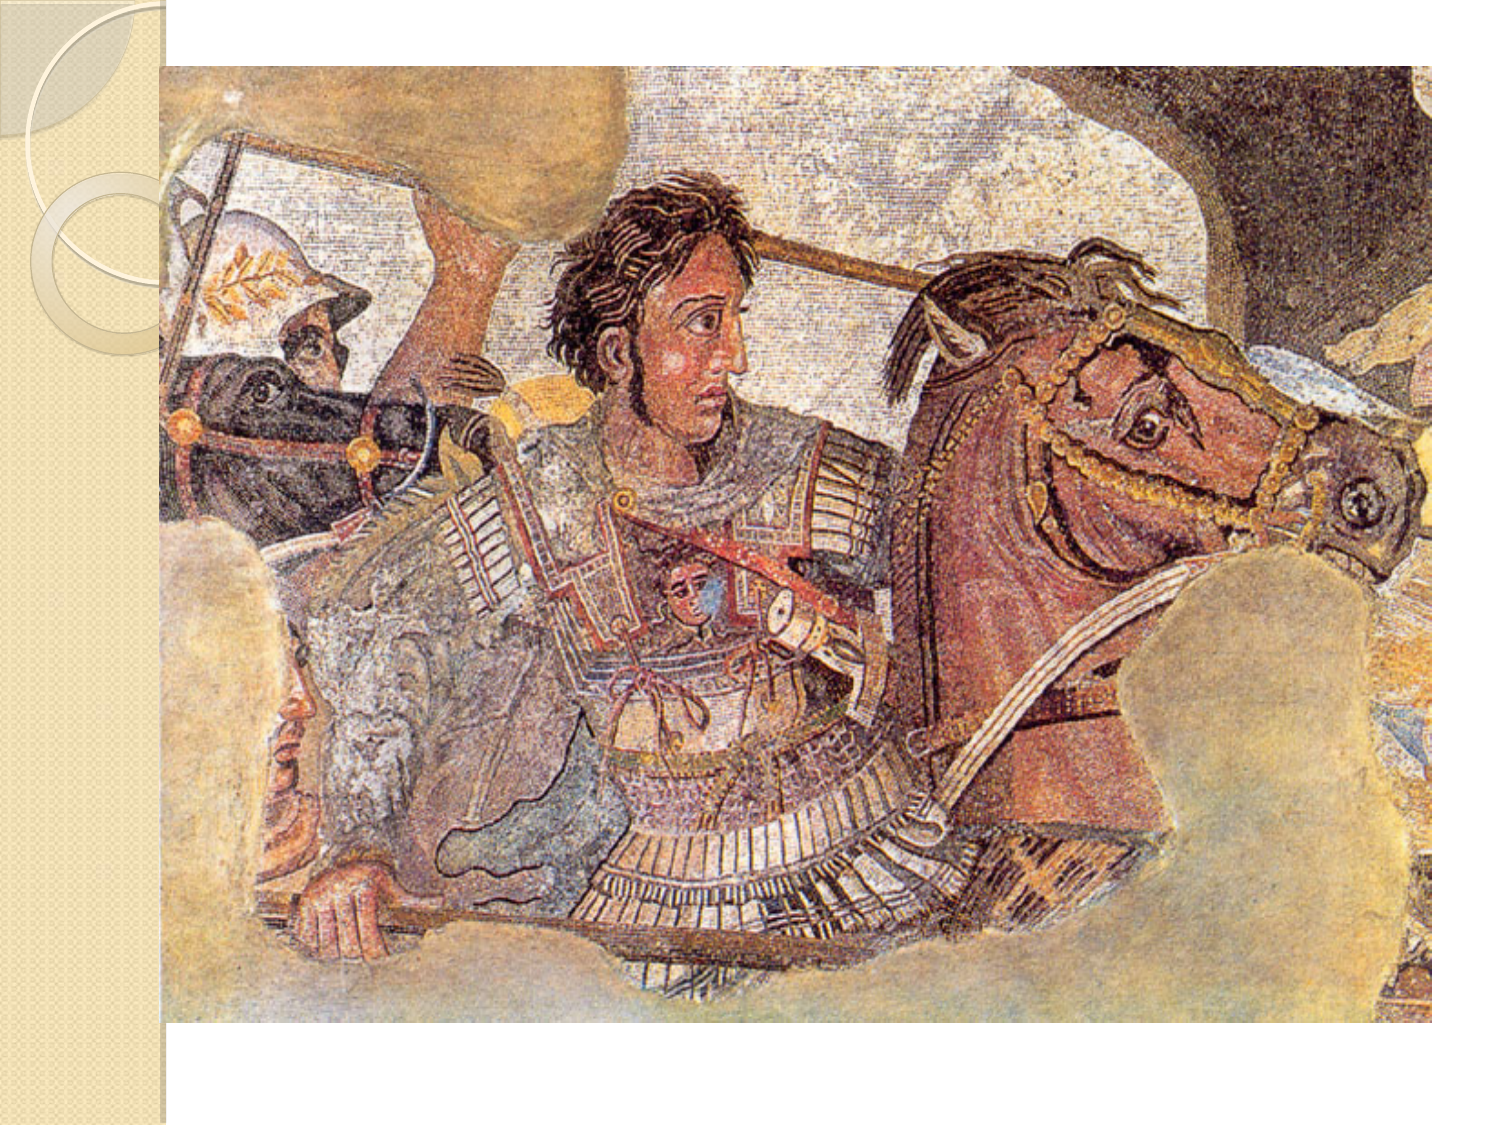

# Aleksander Veliki
julij 356 – junij 323 pr. n. št.
Aristotel
navdušen nad deli Homerja in Evprida
požig Teb – 335 pr. n. št.
pri šestnajstih sposoben regentstva